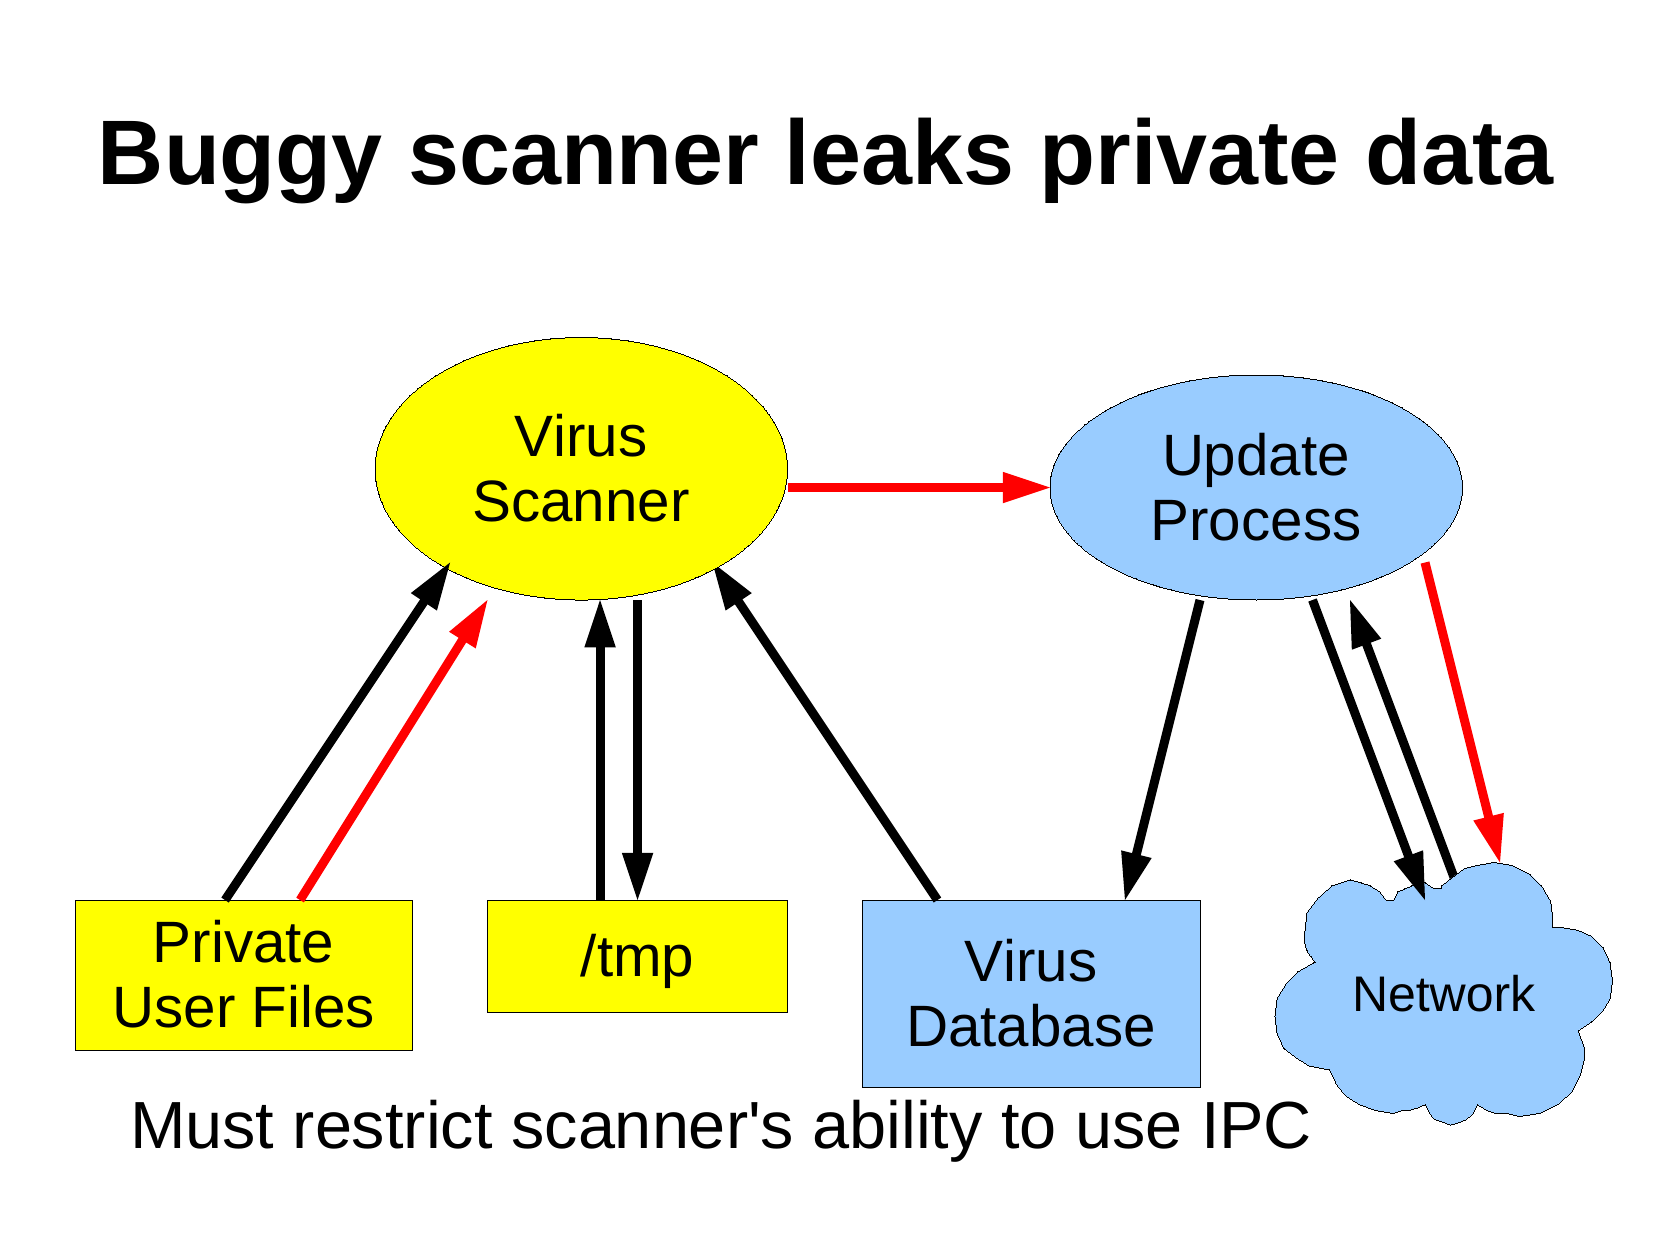

# Buggy scanner leaks private data
Virus
Scanner
Update
Process
Network
Virus
Database
Private
User Files
/tmp
Must restrict scanner's ability to use IPC